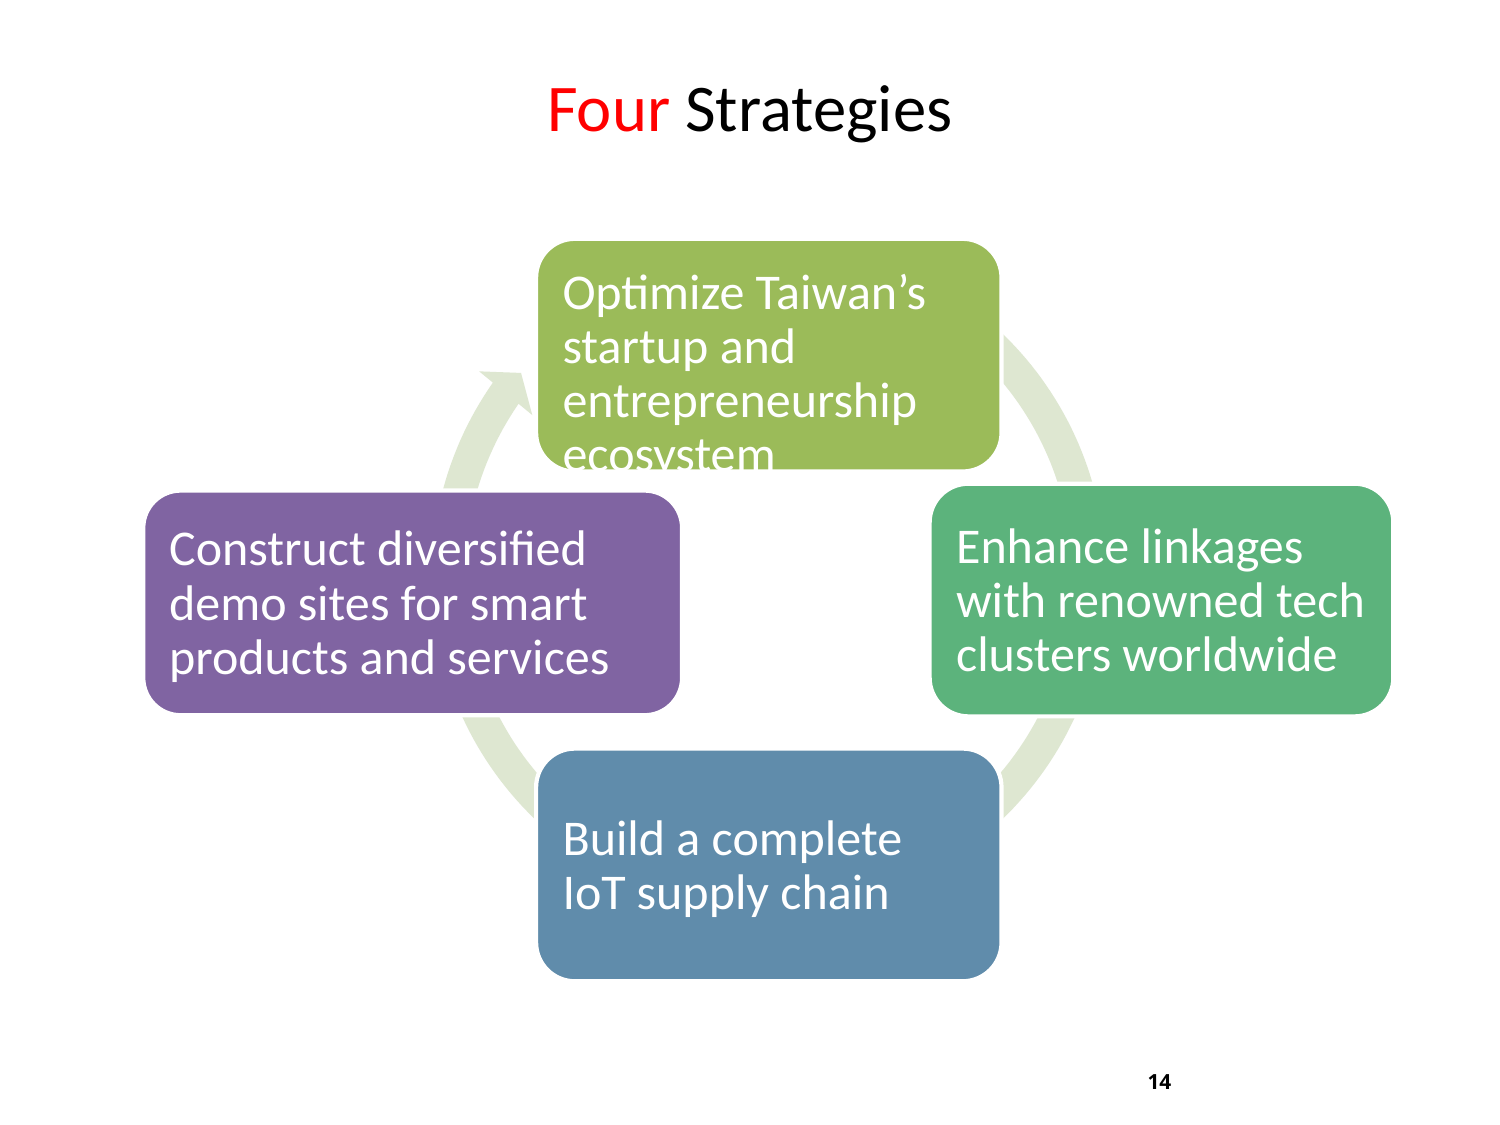

# Four Strategies
Optimize Taiwan’s startup and entrepreneurship ecosystem
Enhance linkages with renowned tech clusters worldwide
Construct diversified demo sites for smart products and services
Build a complete IoT supply chain
10